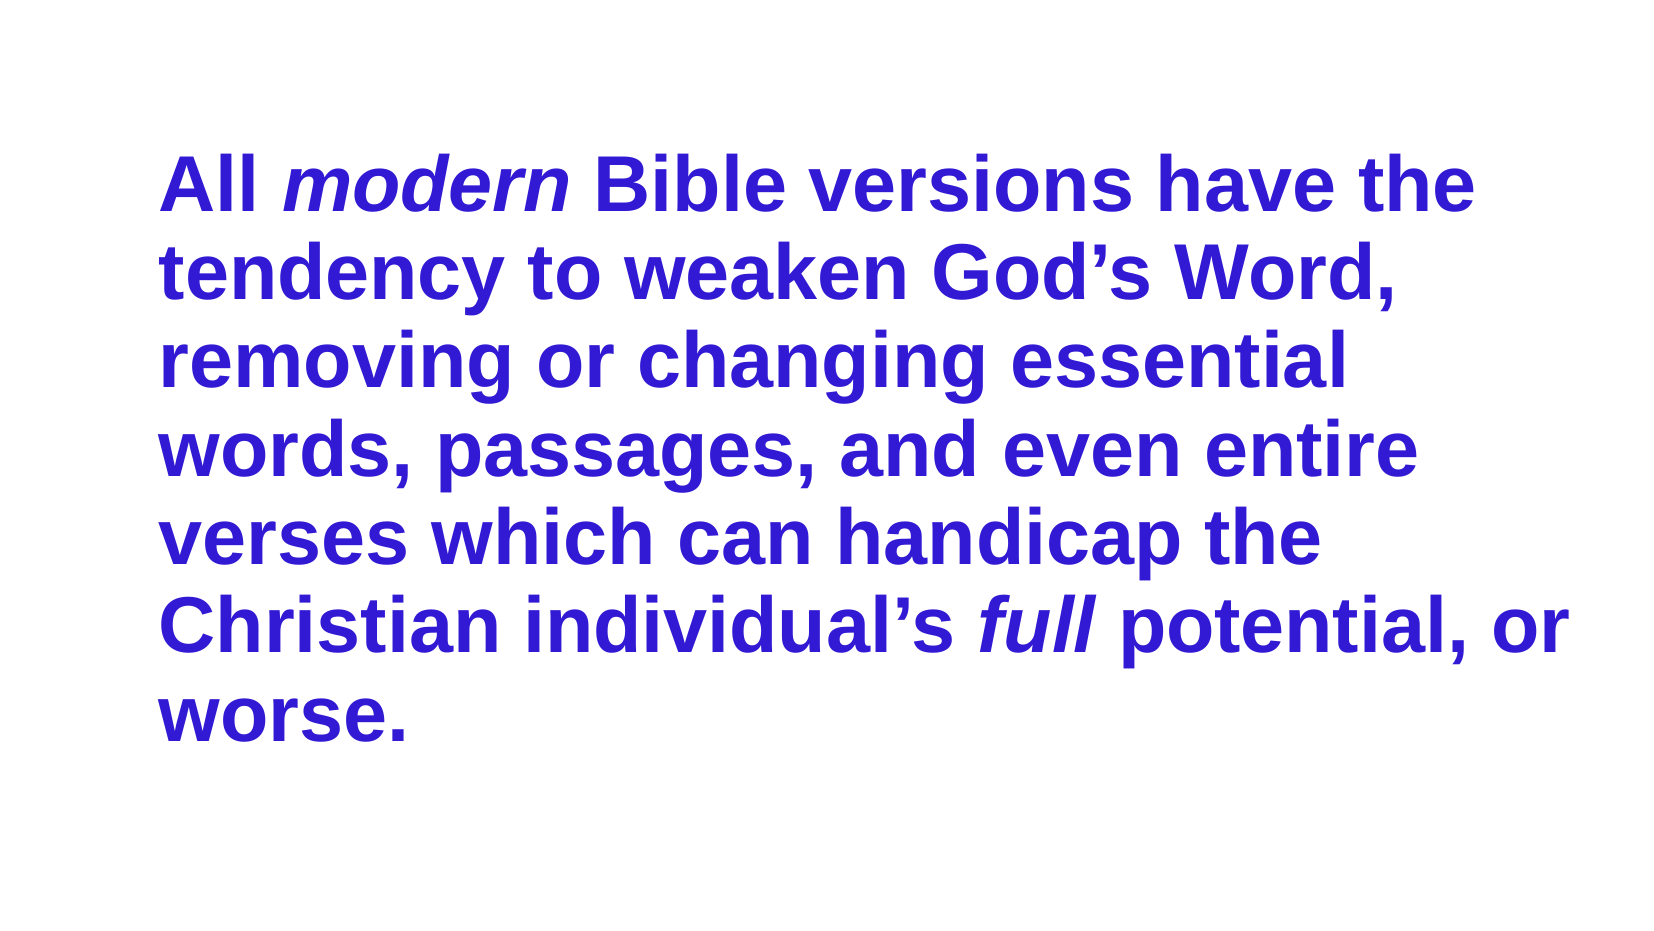

# All modern Bible versions have the tendency to weaken God’s Word, removing or changing essential words, passages, and even entire verses which can handicap the Christian individual’s full potential, or worse.